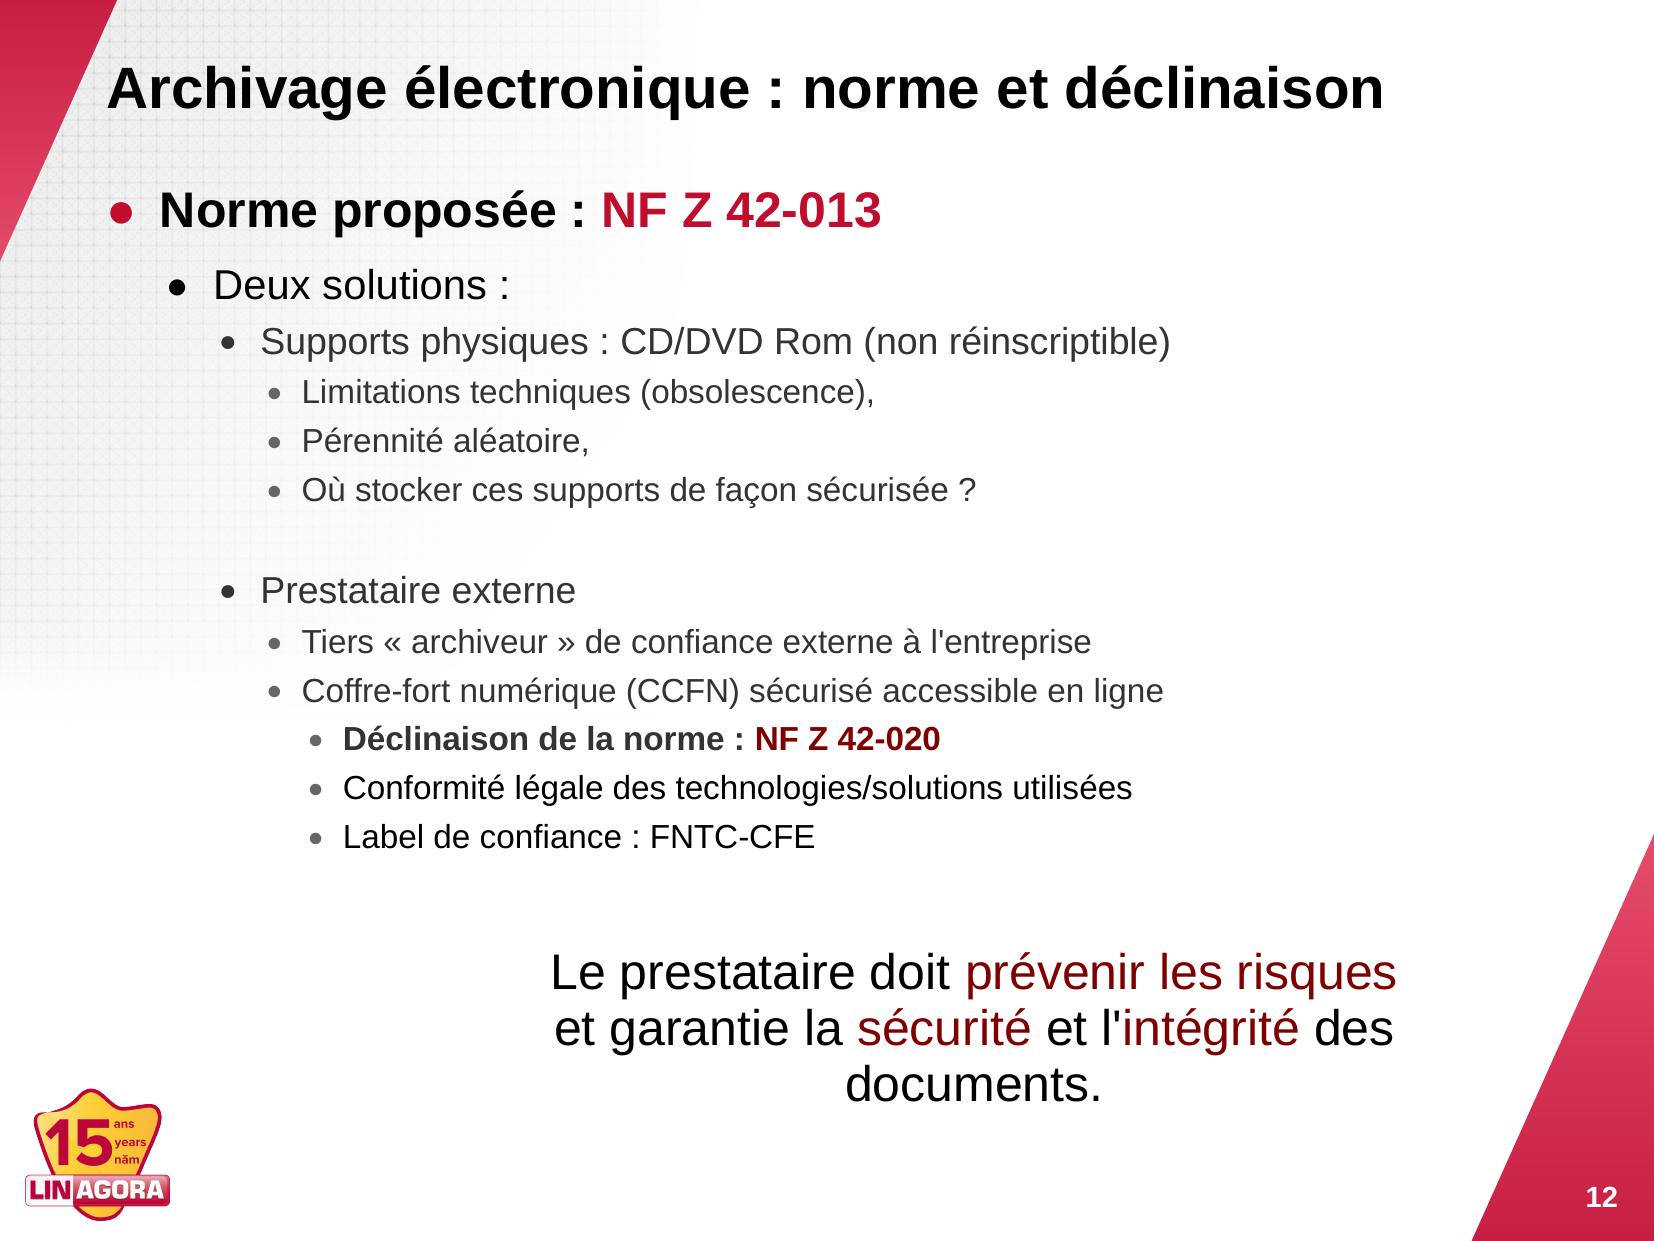

# Archivage électronique : norme et déclinaison
Norme proposée : NF Z 42-013
Deux solutions :
Supports physiques : CD/DVD Rom (non réinscriptible)
Limitations techniques (obsolescence),
Pérennité aléatoire,
Où stocker ces supports de façon sécurisée ?
Prestataire externe
Tiers « archiveur » de confiance externe à l'entreprise
Coffre-fort numérique (CCFN) sécurisé accessible en ligne
Déclinaison de la norme : NF Z 42-020
Conformité légale des technologies/solutions utilisées
Label de confiance : FNTC-CFE
Le prestataire doit prévenir les risques et garantie la sécurité et l'intégrité des documents.
12